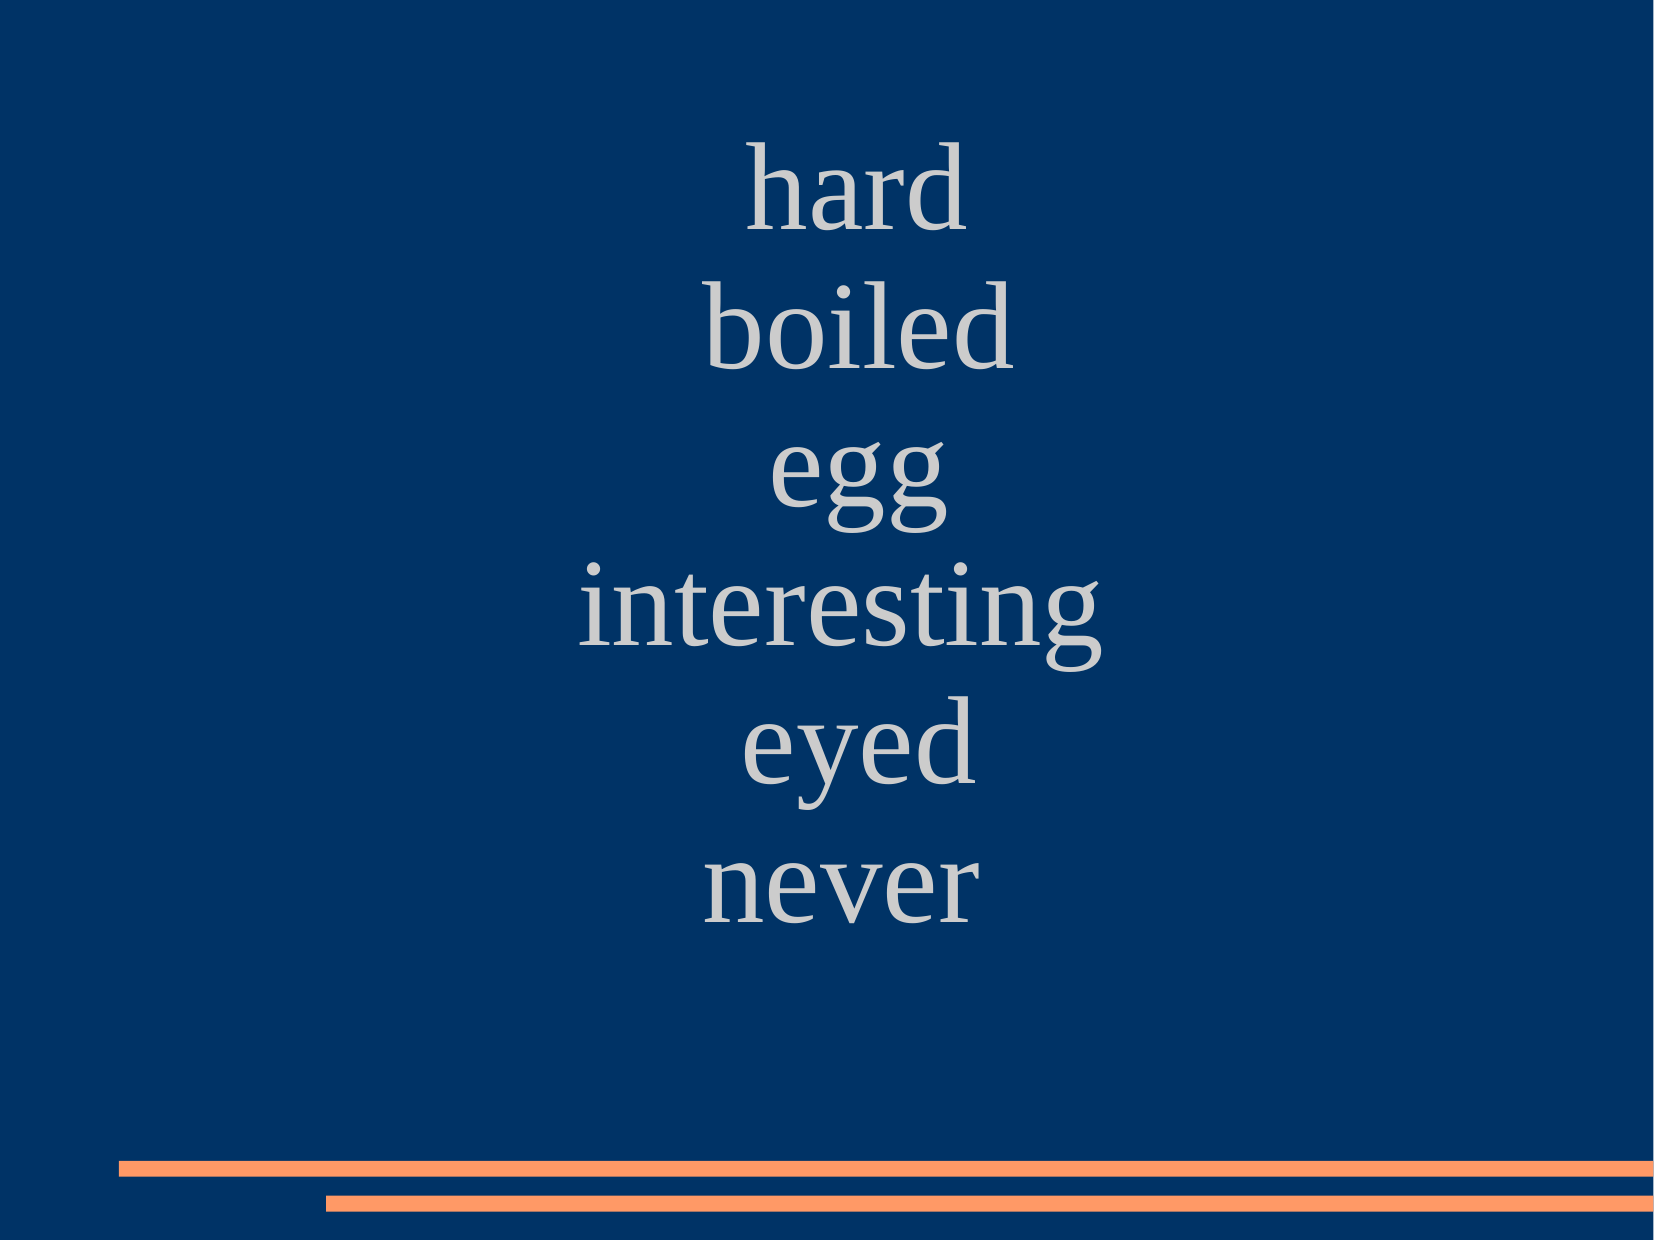

# hard boiled egg
interesting
eyed
never